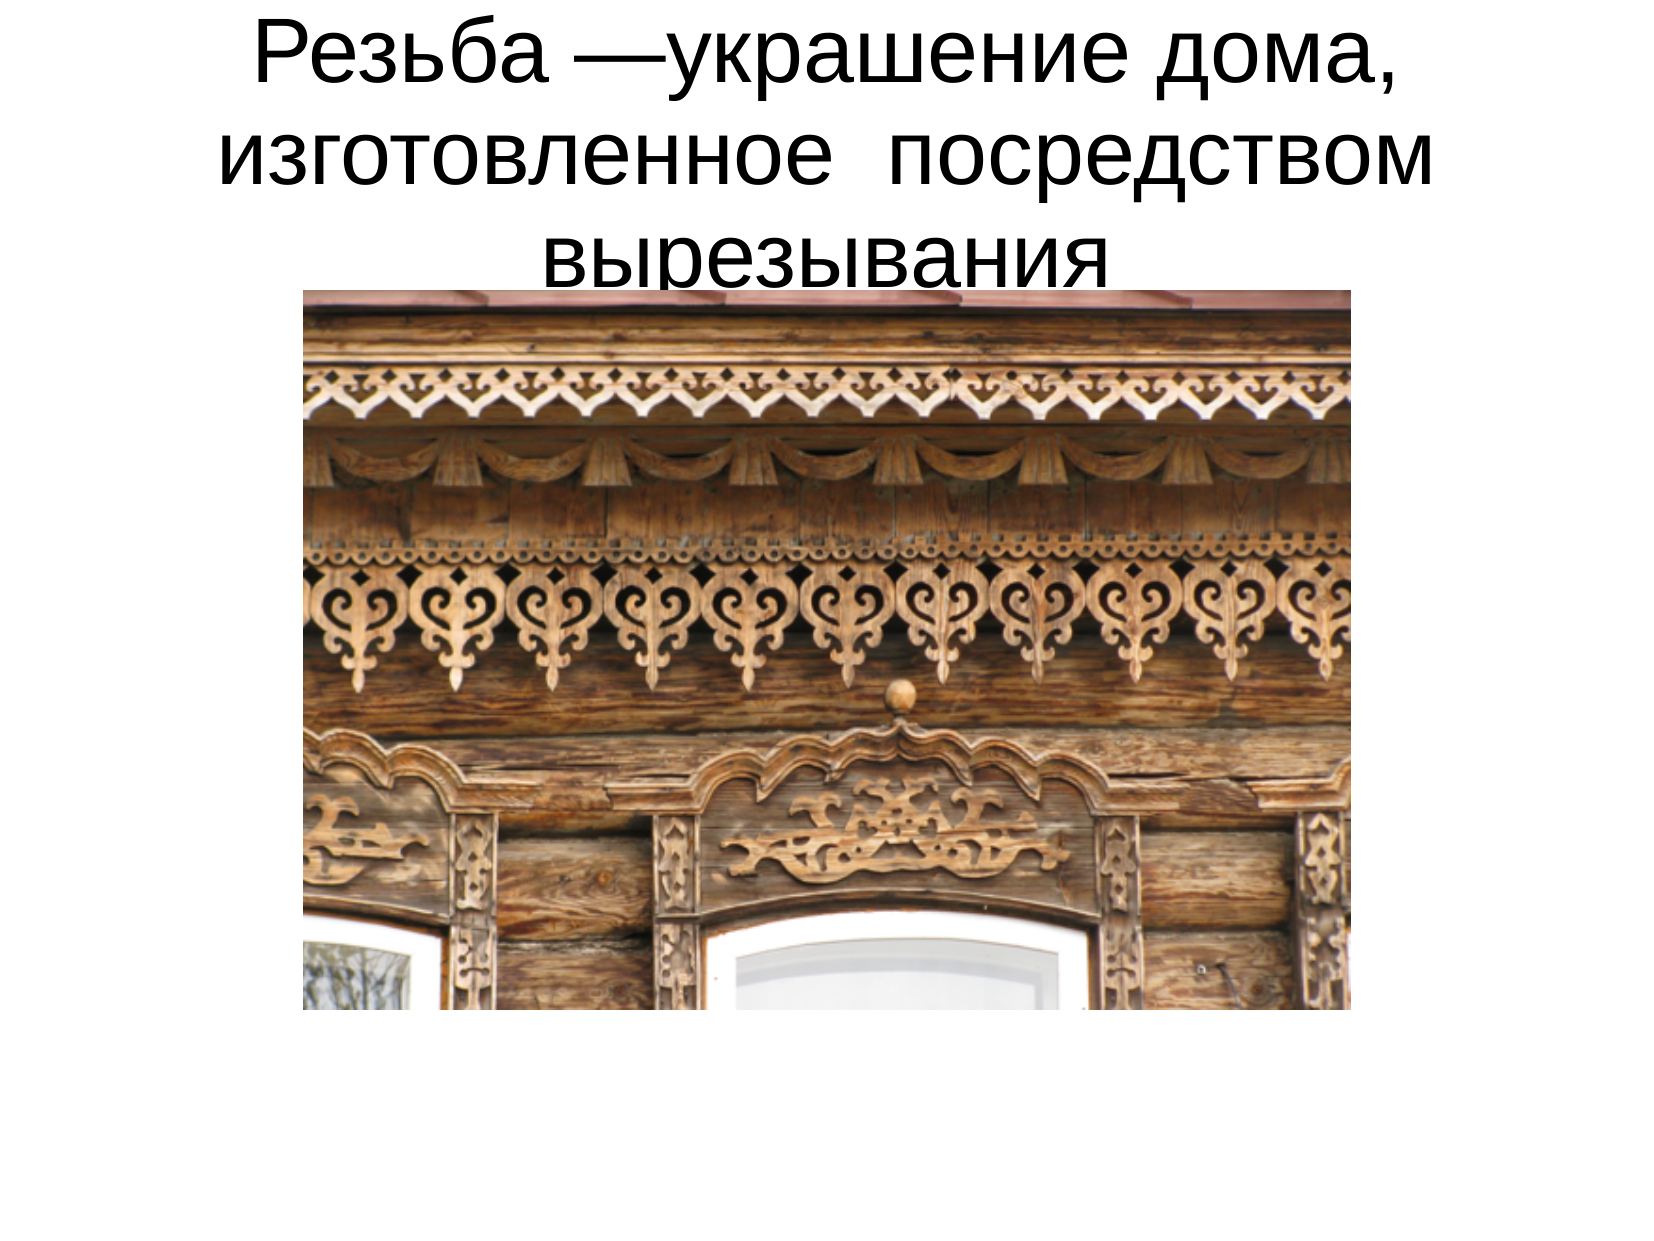

# Резьба —украшение дома, изготовленное посредством вырезывания